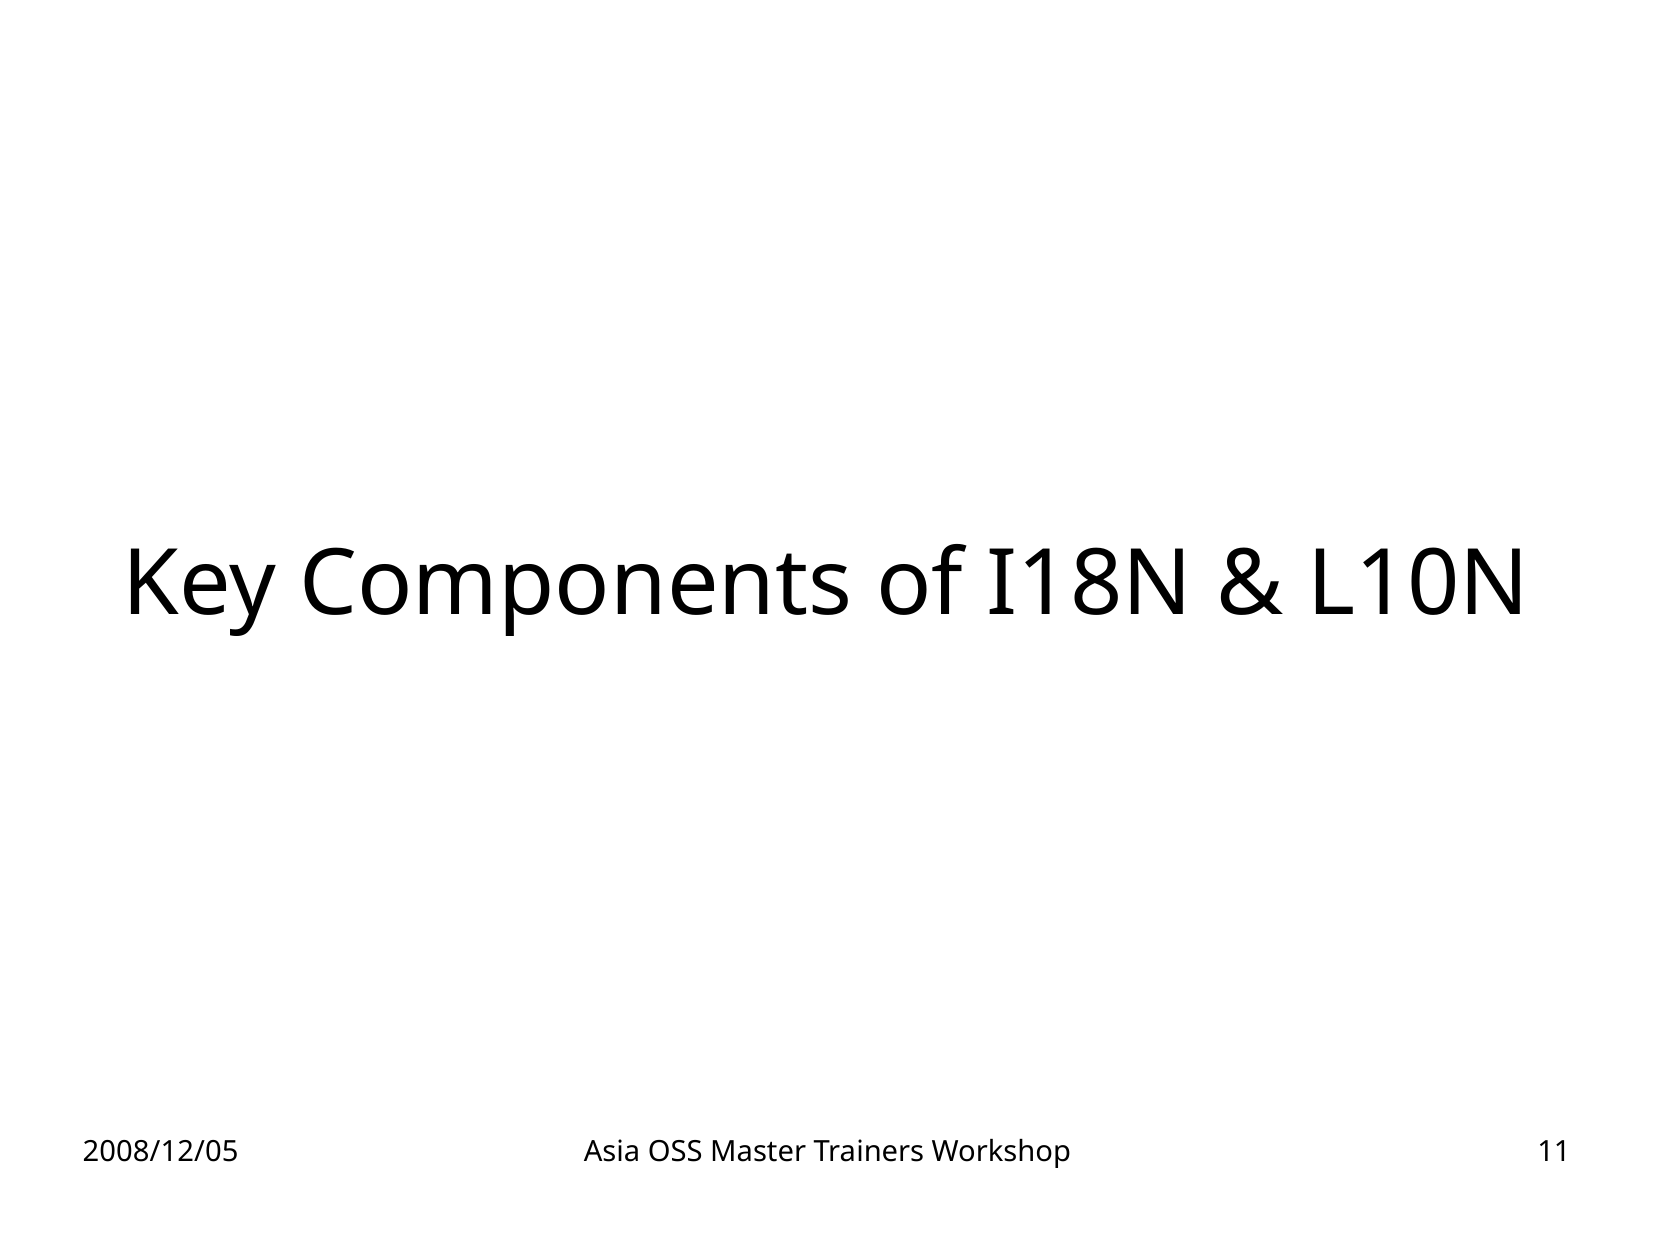

# Key Components of I18N & L10N
2008/12/05
Asia OSS Master Trainers Workshop
11